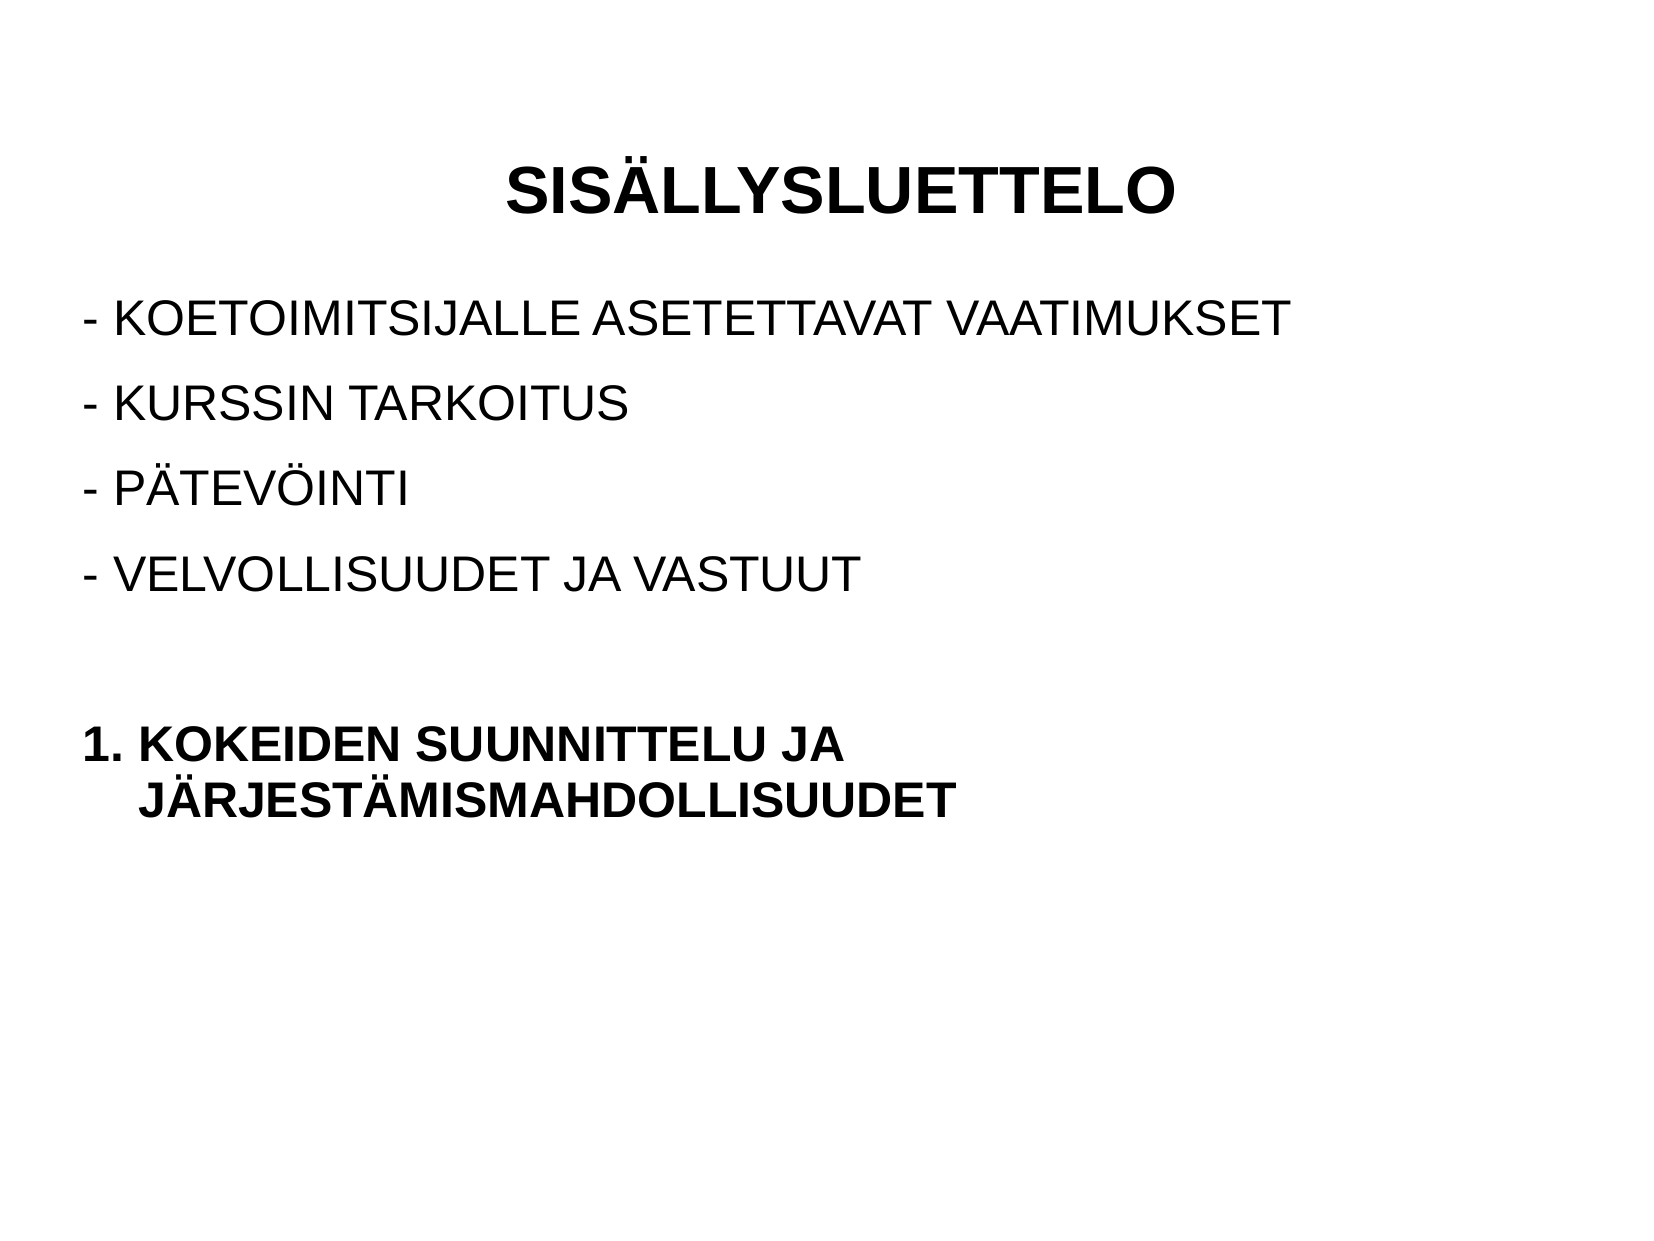

# SISÄLLYSLUETTELO
- KOETOIMITSIJALLE ASETETTAVAT VAATIMUKSET
- KURSSIN TARKOITUS
- PÄTEVÖINTI
- VELVOLLISUUDET JA VASTUUT
1. KOKEIDEN SUUNNITTELU JA JÄRJESTÄMISMAHDOLLISUUDET